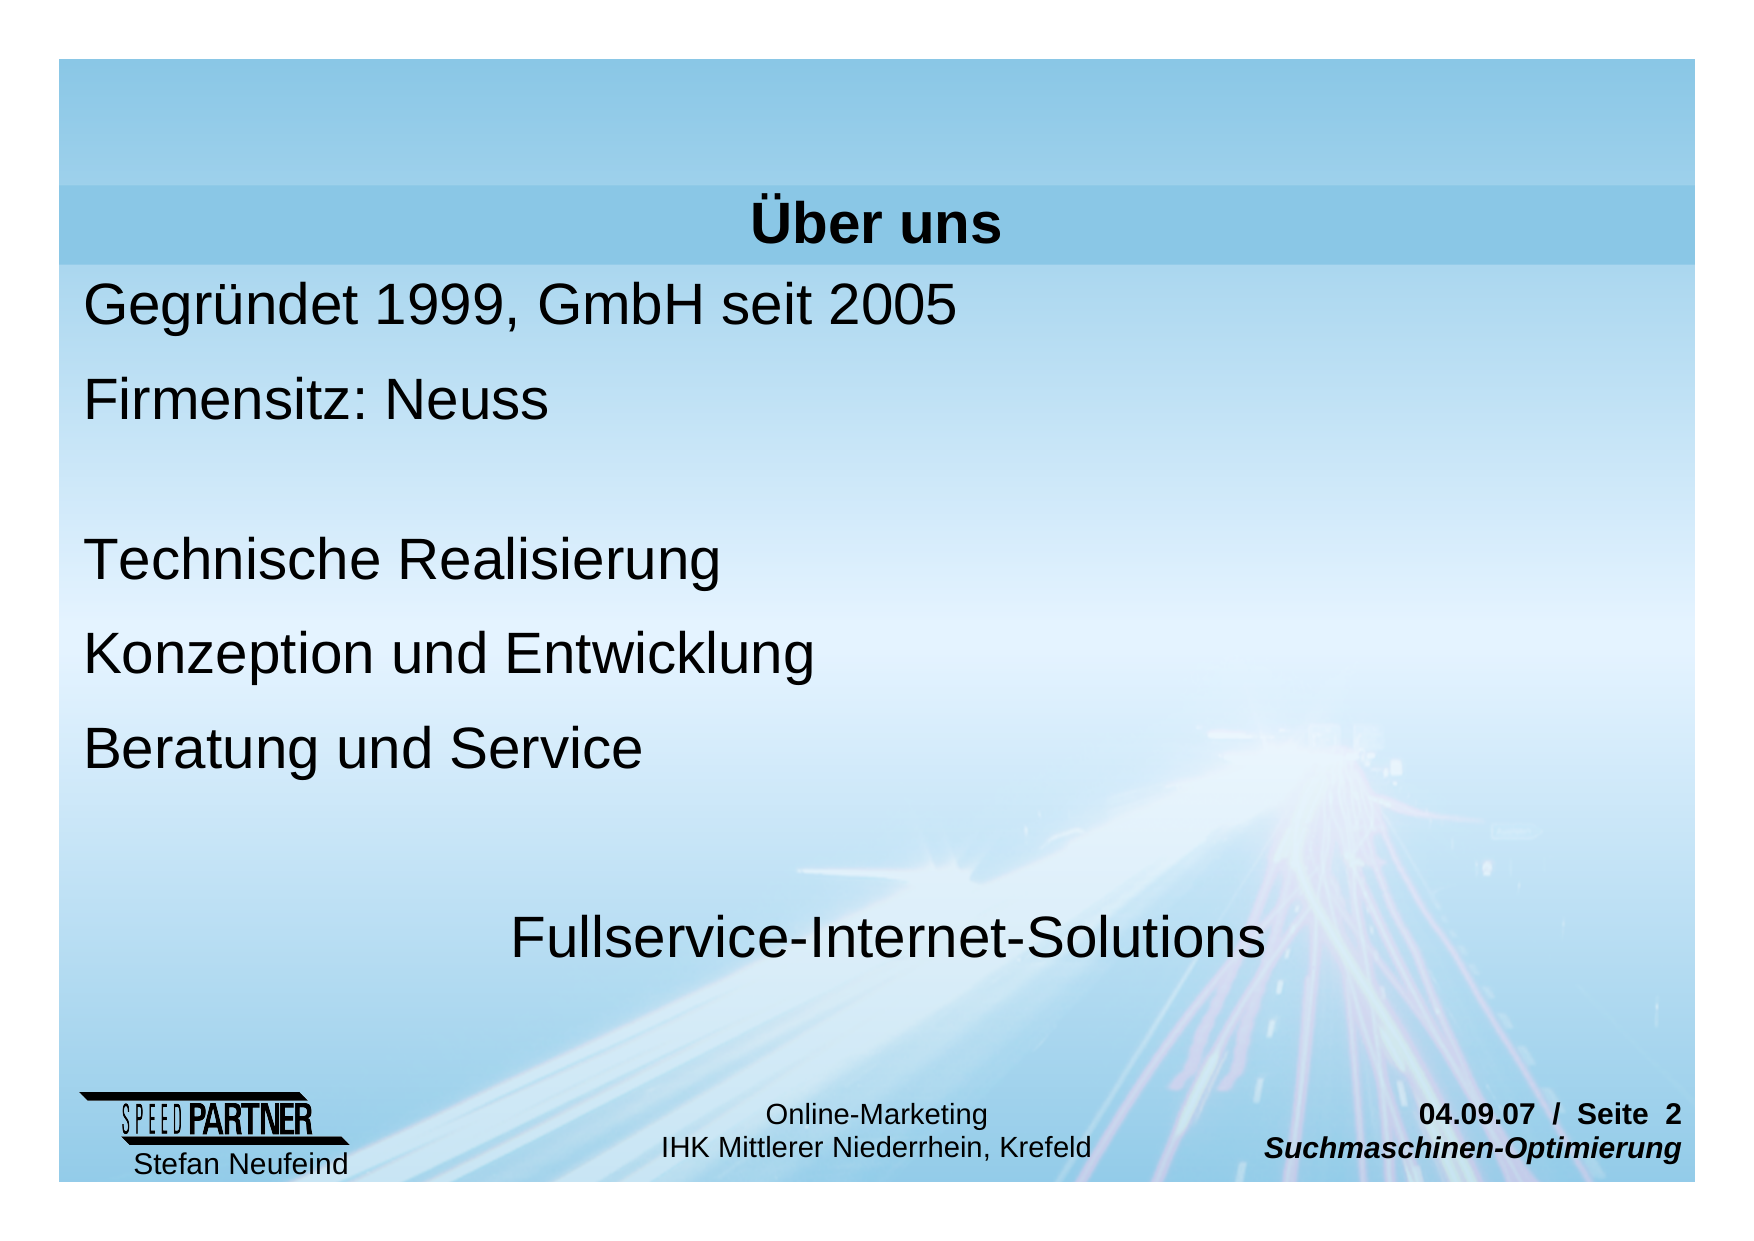

# Über uns
Gegründet 1999, GmbH seit 2005
Firmensitz: Neuss
Technische Realisierung
Konzeption und Entwicklung
Beratung und Service
Fullservice-Internet-Solutions